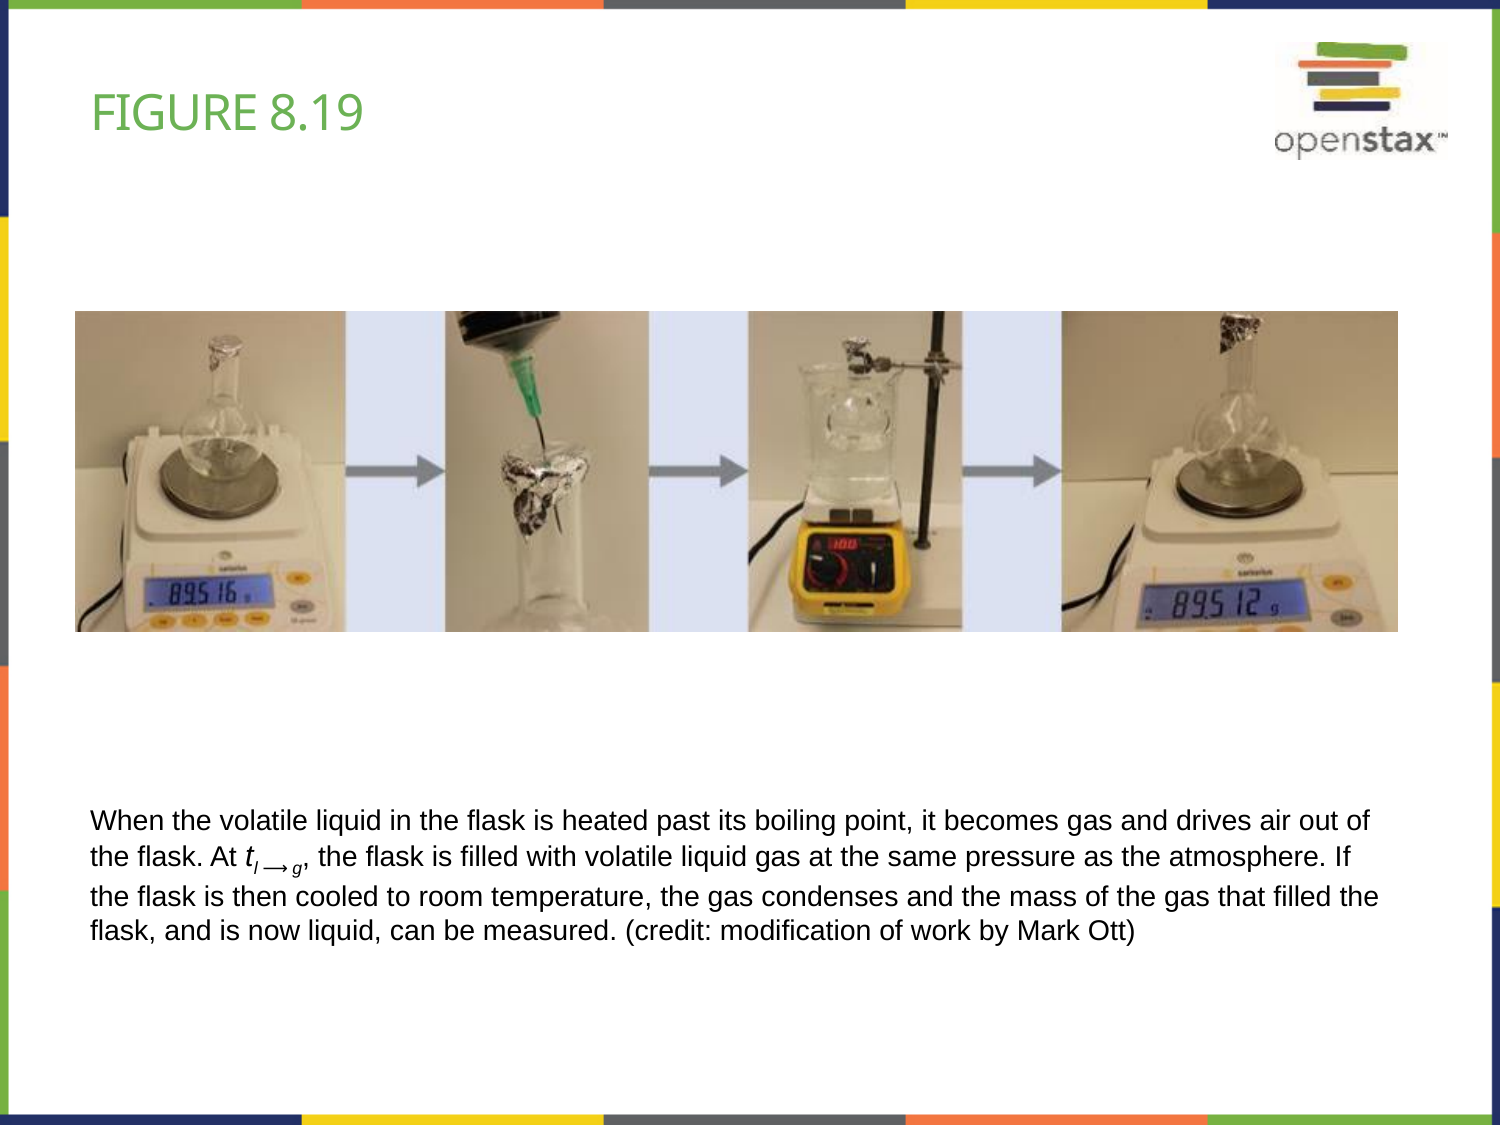

# Figure 8.19
When the volatile liquid in the flask is heated past its boiling point, it becomes gas and drives air out of the flask. At tl ⟶ g, the flask is filled with volatile liquid gas at the same pressure as the atmosphere. If the flask is then cooled to room temperature, the gas condenses and the mass of the gas that filled the flask, and is now liquid, can be measured. (credit: modification of work by Mark Ott)